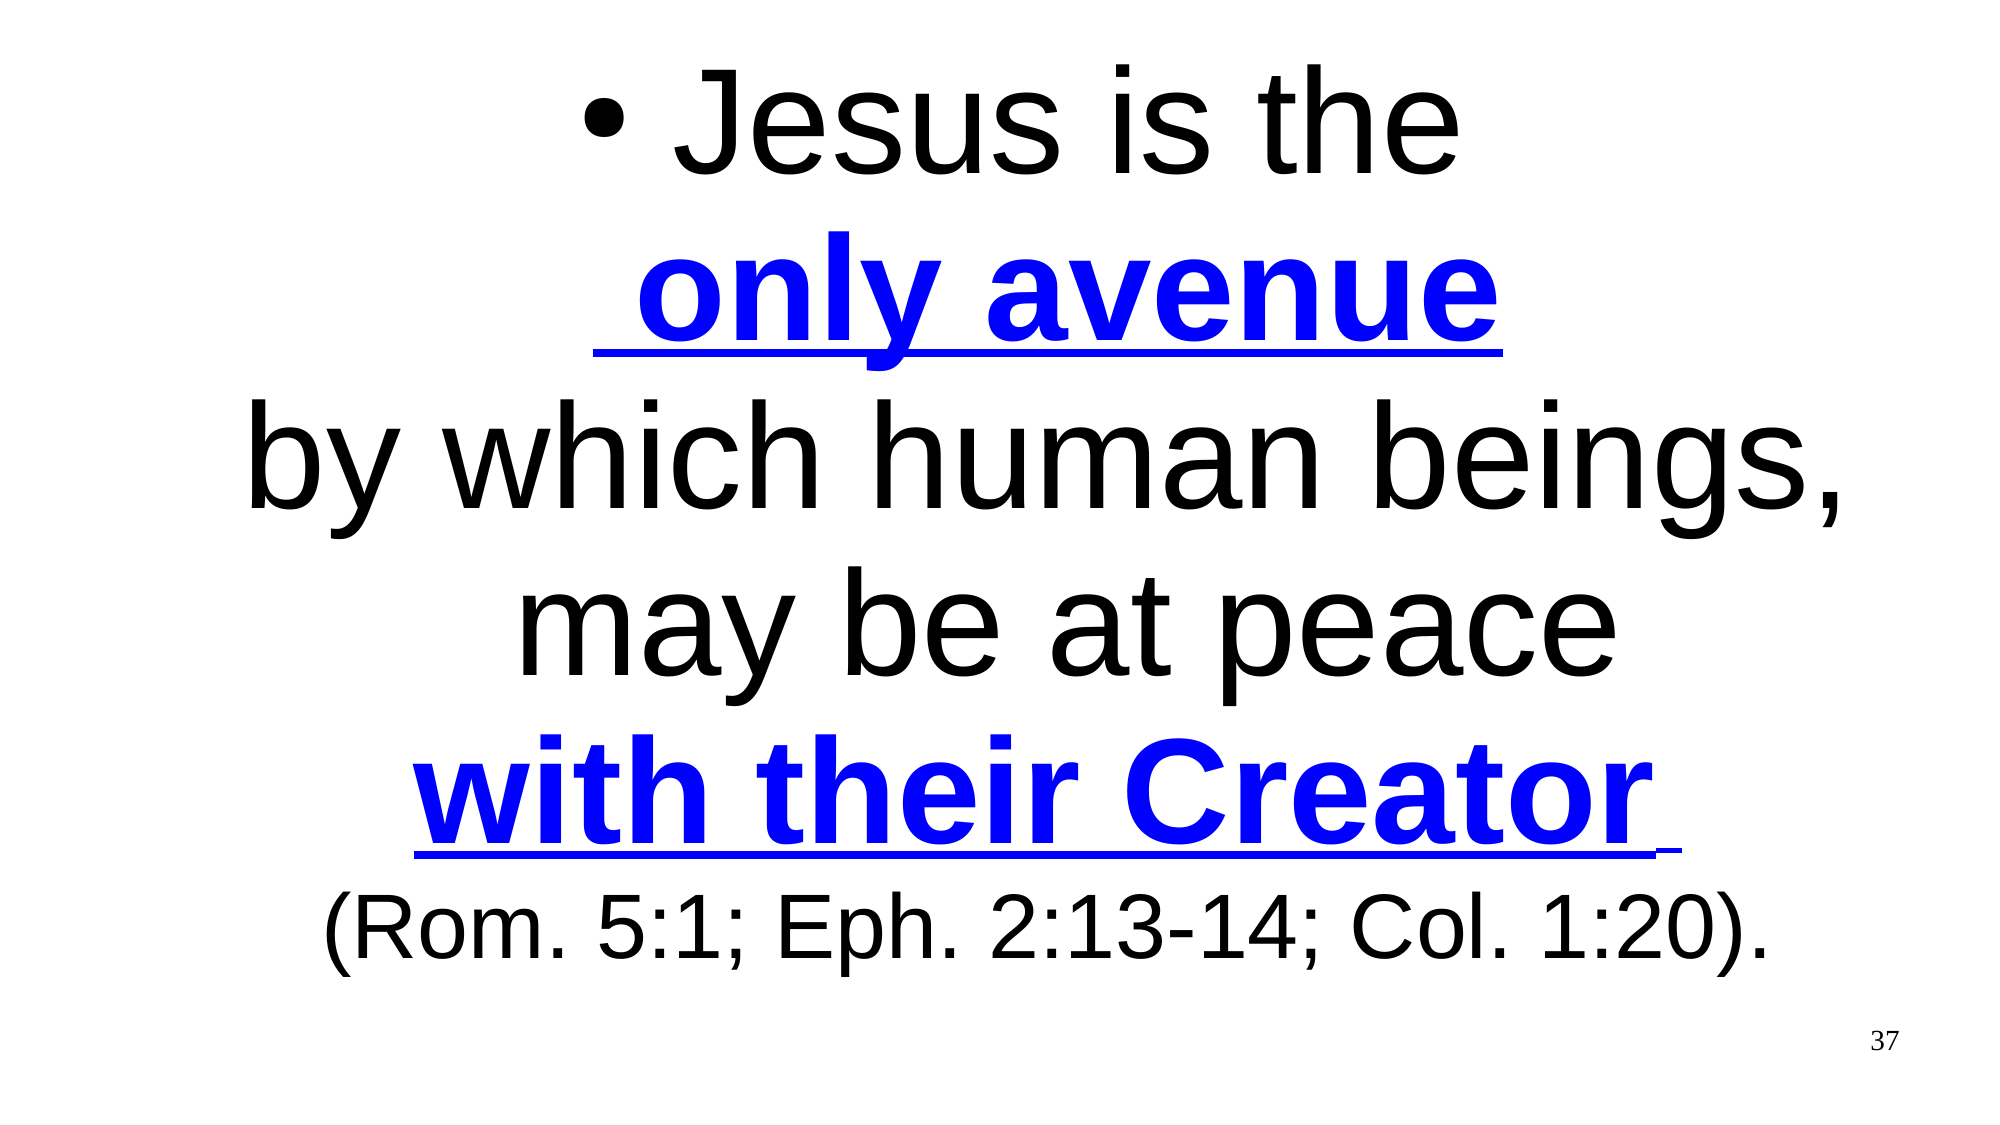

# Jesus is the only avenue by which human beings, may be at peace with their Creator (Rom. 5:1; Eph. 2:13-14; Col. 1:20).
37